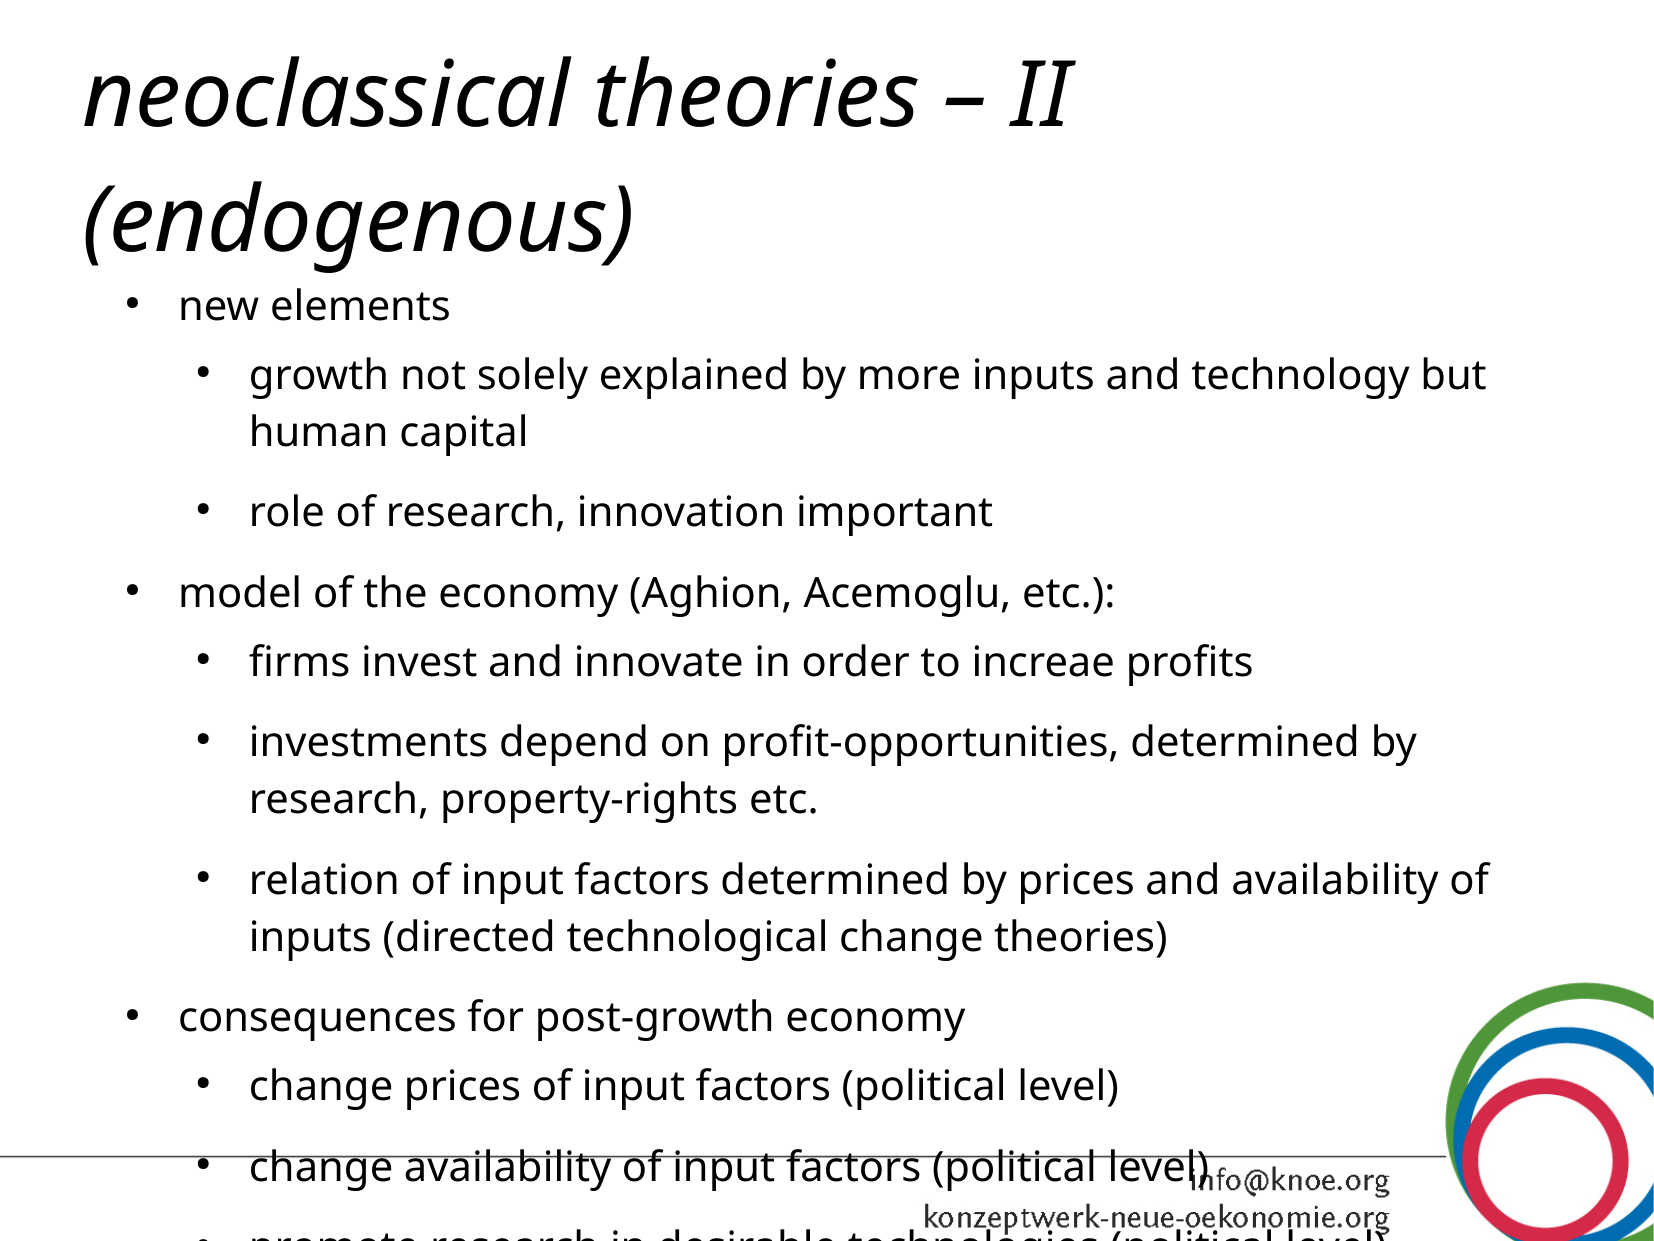

# neoclassical theories – II (endogenous)
new elements
growth not solely explained by more inputs and technology but human capital
role of research, innovation important
model of the economy (Aghion, Acemoglu, etc.):
firms invest and innovate in order to increae profits
investments depend on profit-opportunities, determined by research, property-rights etc.
relation of input factors determined by prices and availability of inputs (directed technological change theories)
consequences for post-growth economy
change prices of input factors (political level)
change availability of input factors (political level)
promote research in desirable technologies (political level)